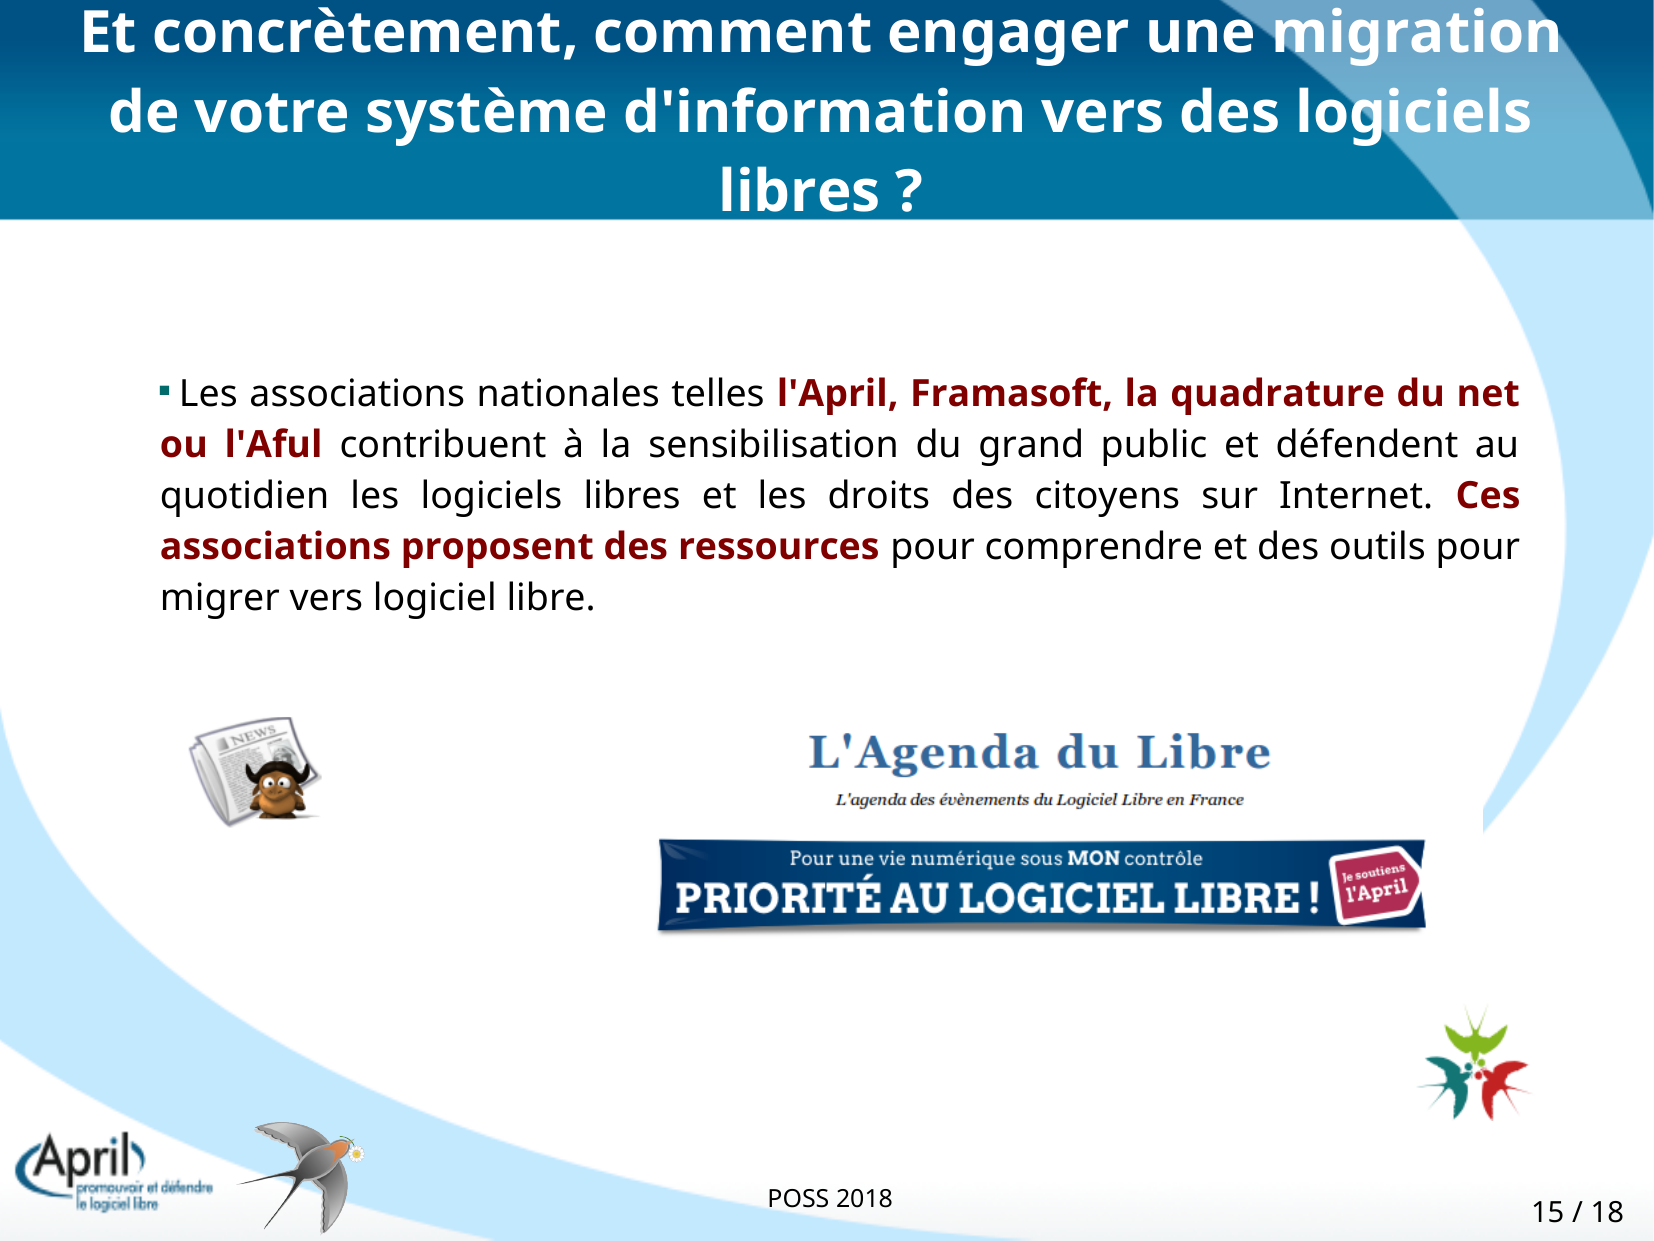

# Et concrètement, comment engager une migration de votre système d'information vers des logiciels libres ?
 Les associations nationales telles l'April, Framasoft, la quadrature du net ou l'Aful contribuent à la sensibilisation du grand public et défendent au quotidien les logiciels libres et les droits des citoyens sur Internet. Ces associations proposent des ressources pour comprendre et des outils pour migrer vers logiciel libre.
15
POSS 2018